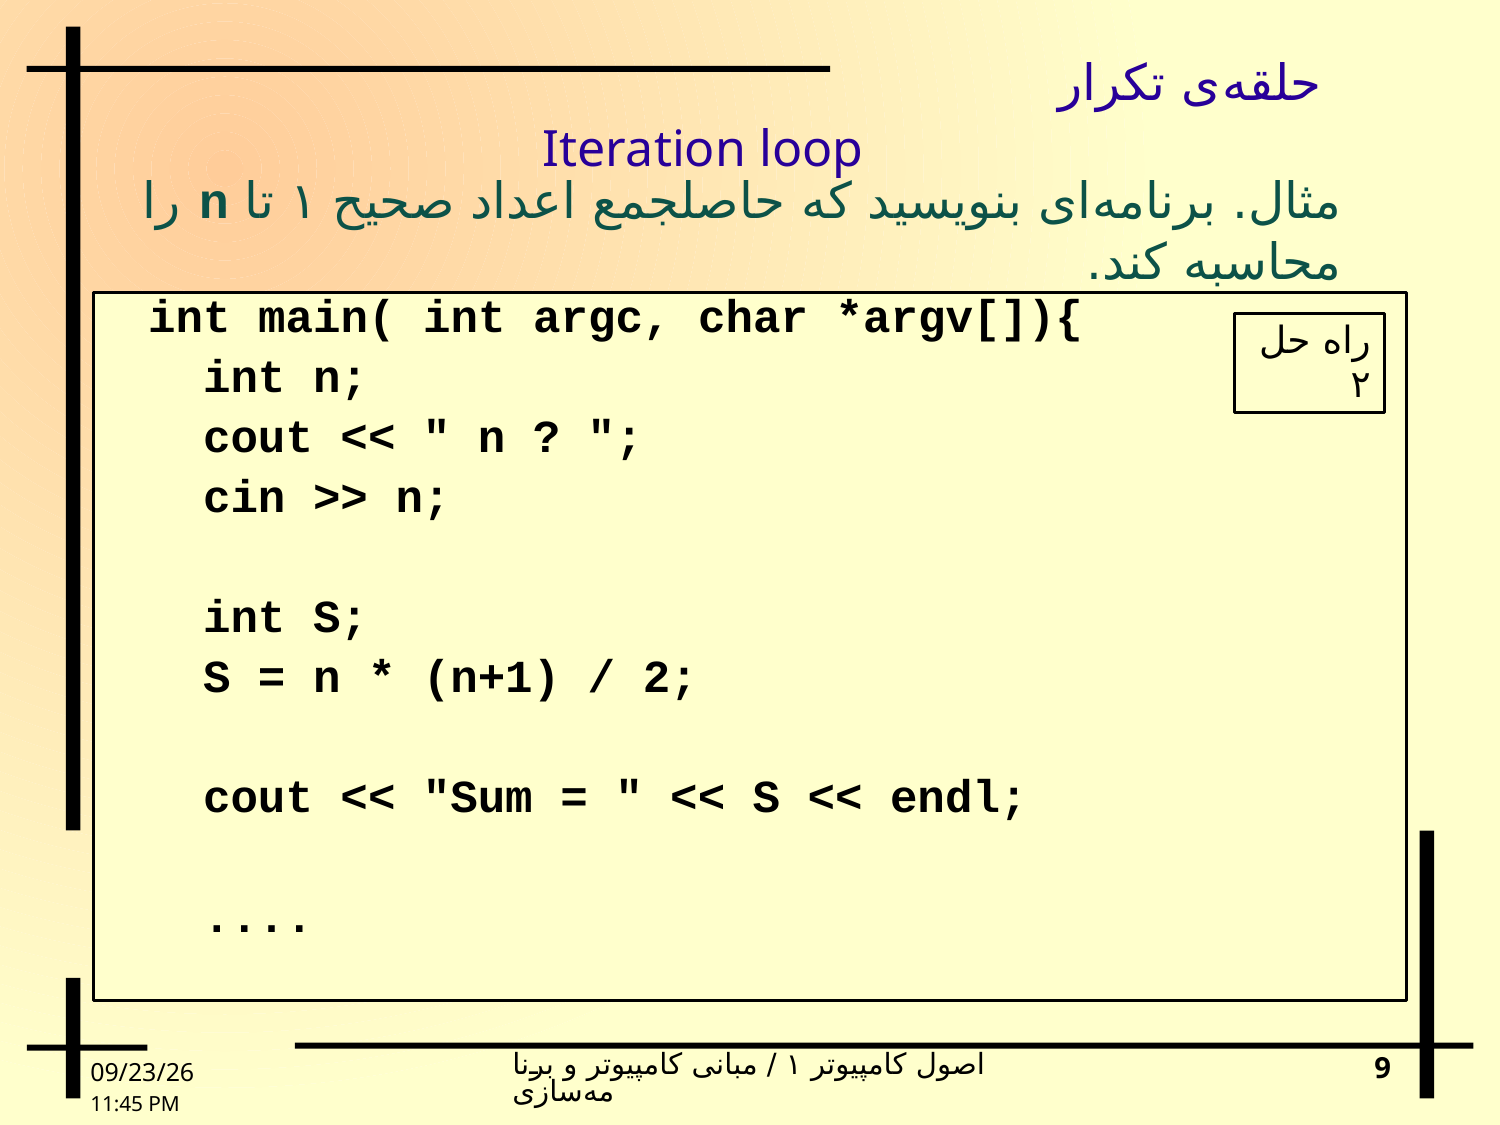

حلقه‌ی تکرار Iteration loop
مثال. برنامه‌ای بنویسید که حاصلجمع اعداد صحیح ۱ تا n را محاسبه کند.
# int main( int argc, char *argv[]){
 int n;
 cout << " n ? ";
 cin >> n;
 int S;
 S = n * (n+1) / 2;
 cout << "Sum = " << S << endl;
 ....
راه حل ۲
اصول کامپیوتر ۱ / مبانی کامپیوتر و برنامه‌سازی
9